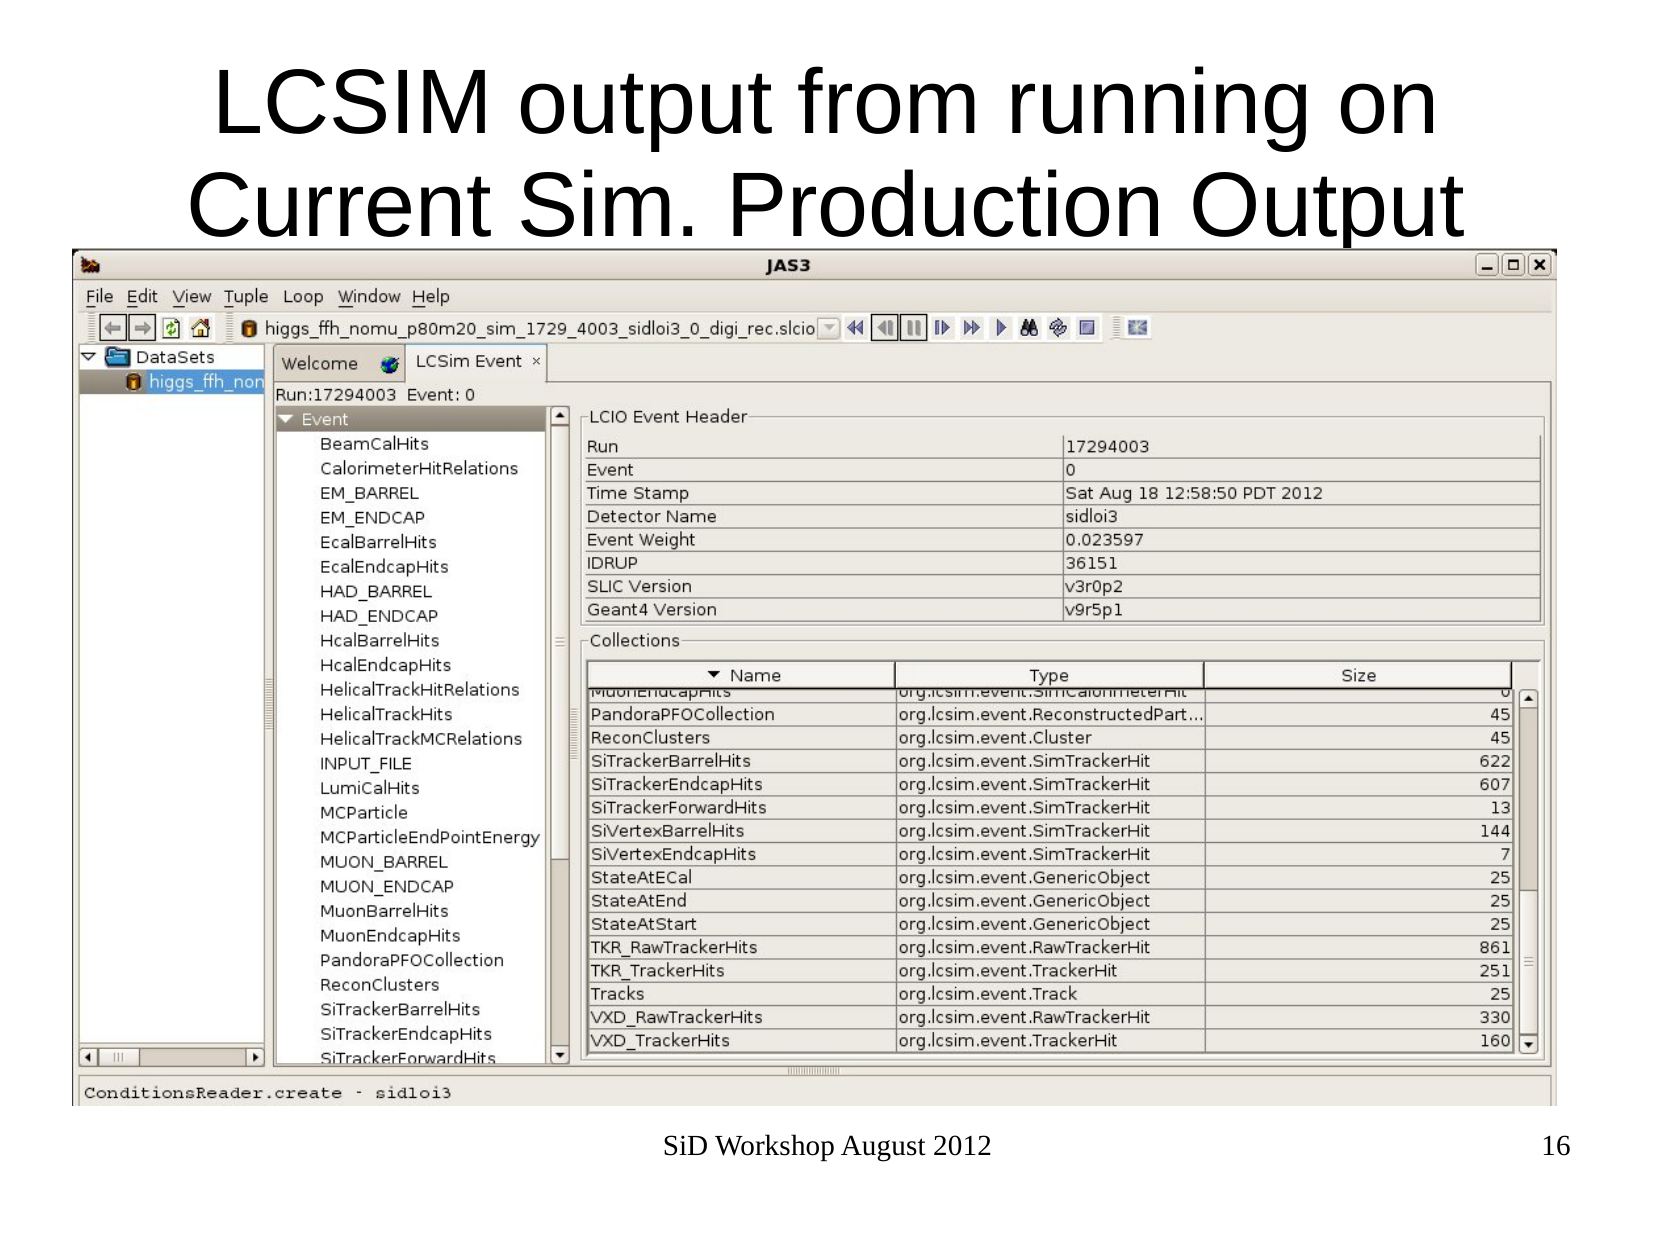

# LCSIM output from running on Current Sim. Production Output
SiD Workshop August 2012
16